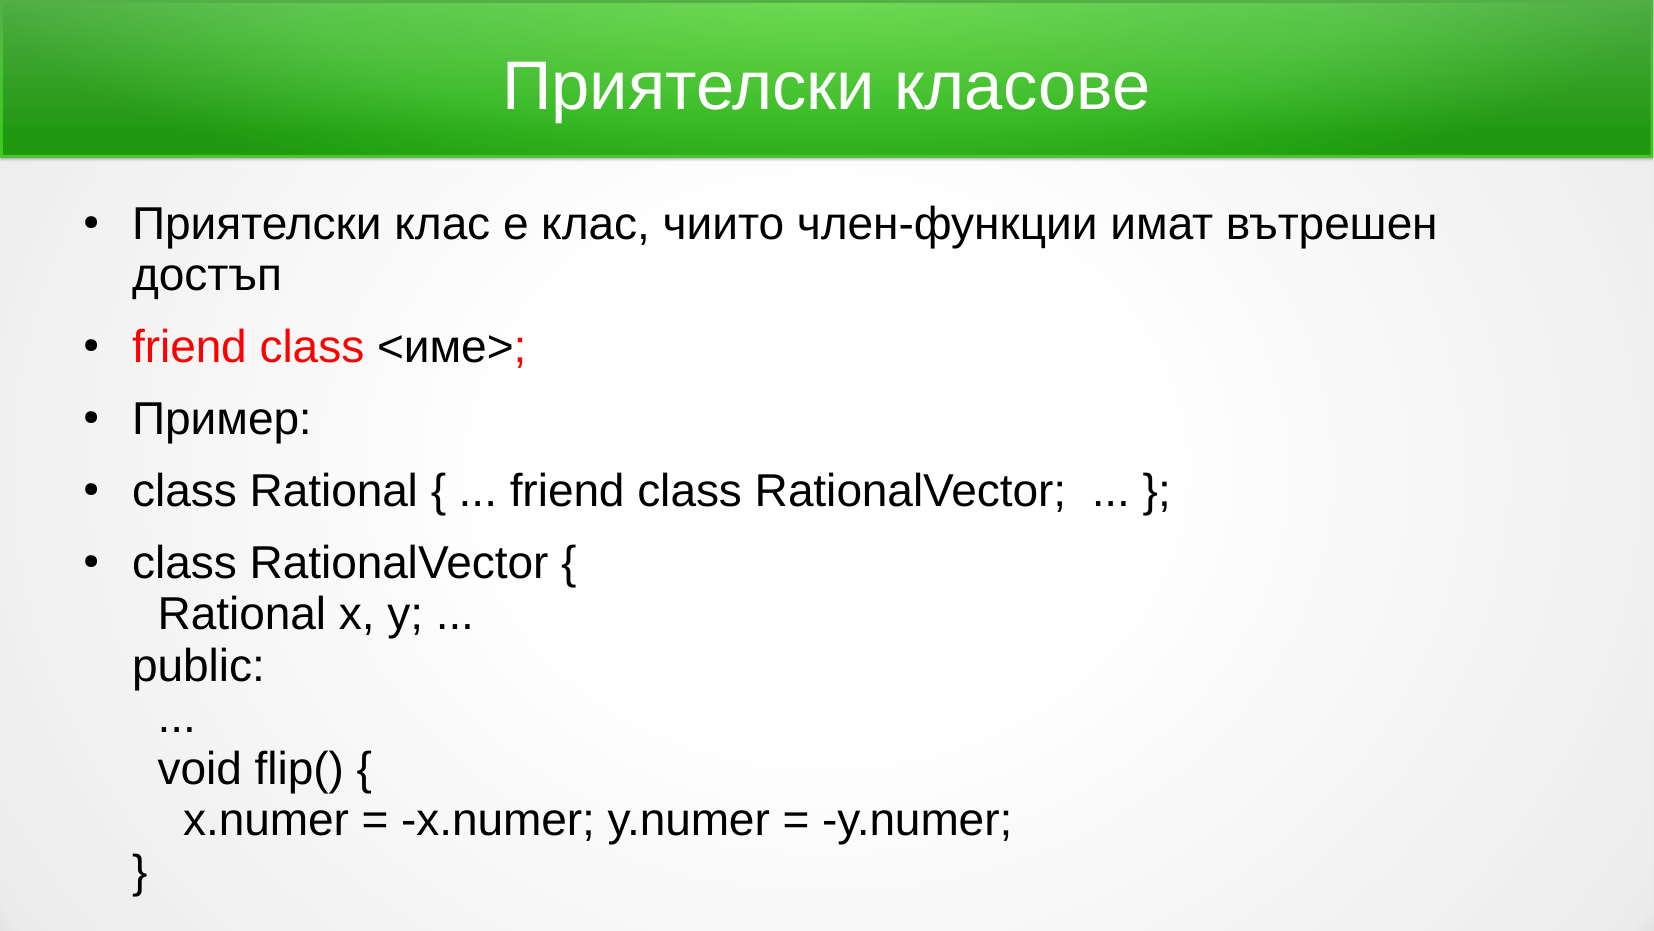

# Приятелски класове
Приятелски клас е клас, чиито член-функции имат вътрешен достъп
friend class <име>;
Пример:
class Rational { ... friend class RationalVector; ... };
class RationalVector {
 Rational x, y; ...
public:
 ...
 void flip() {
 x.numer = -x.numer; y.numer = -y.numer;
}